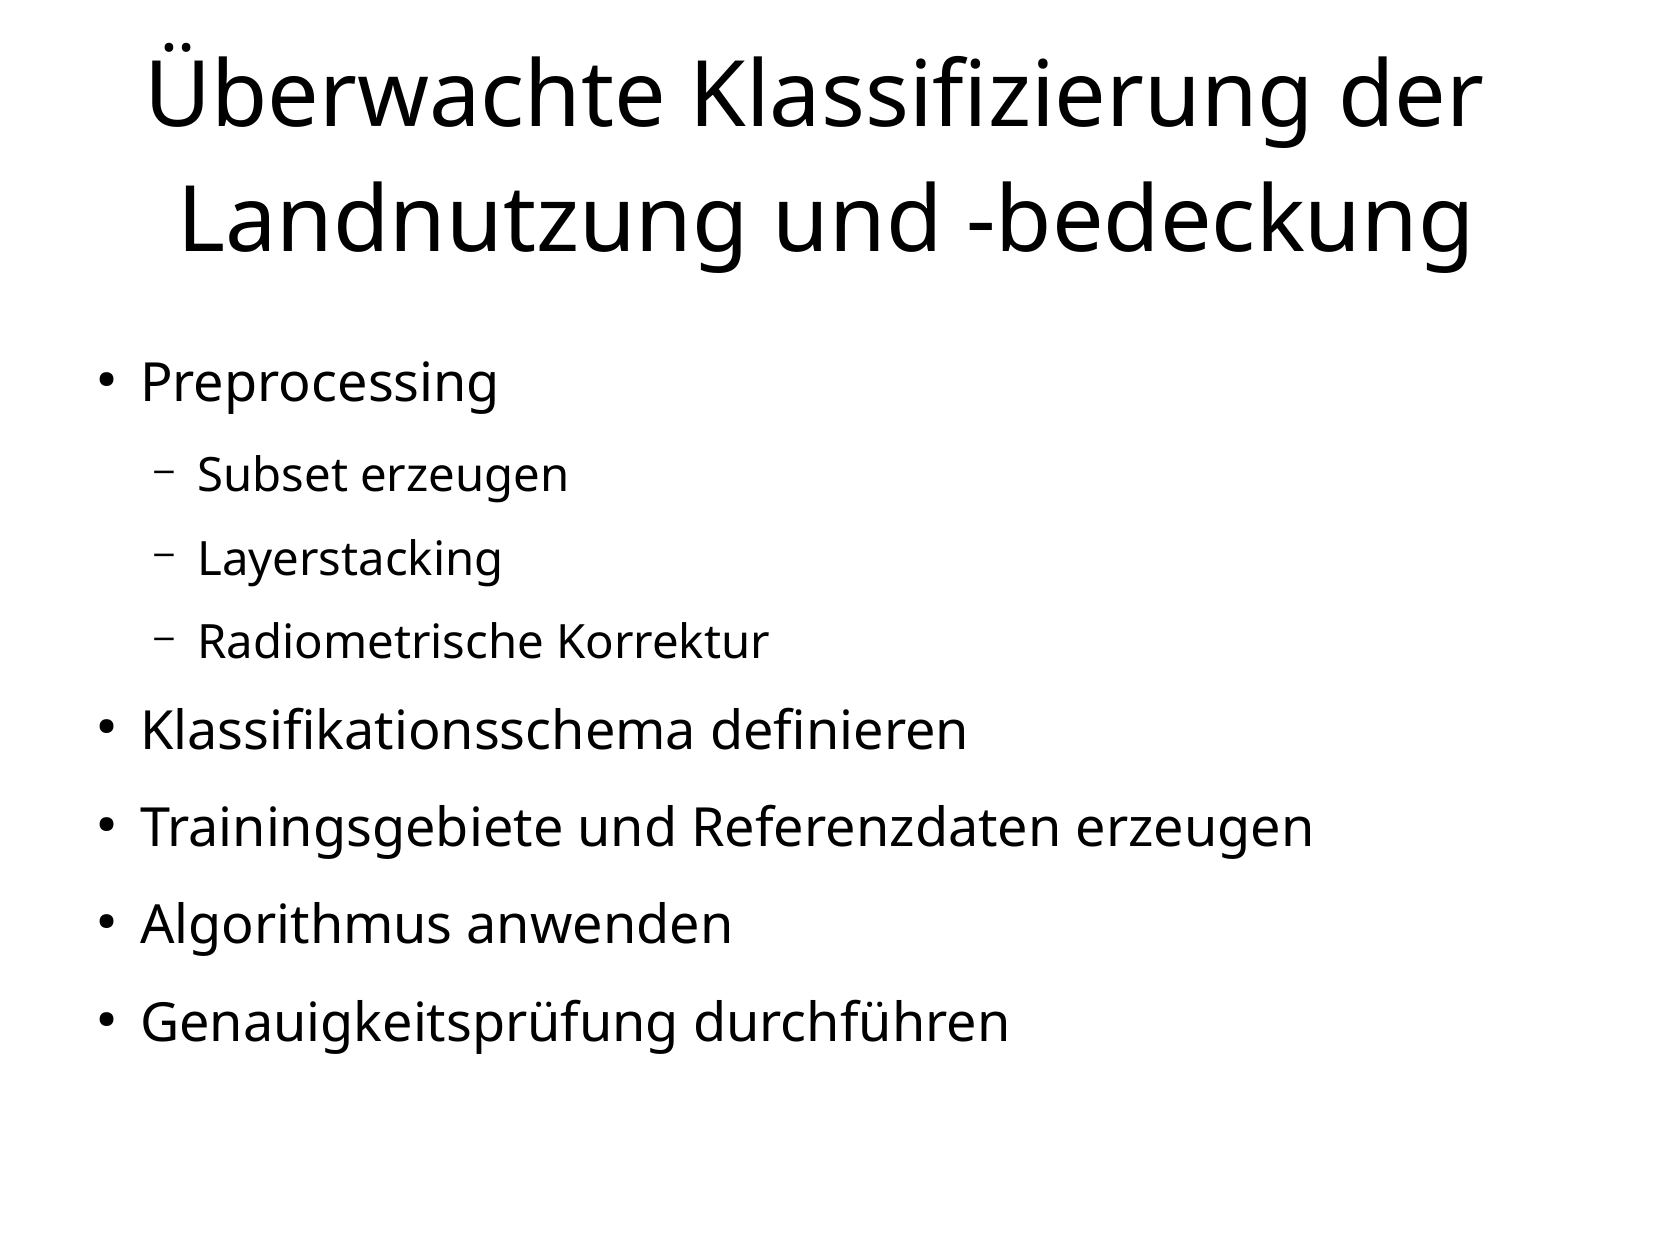

# Überwachte Klassifizierung der Landnutzung und -bedeckung
Preprocessing
Subset erzeugen
Layerstacking
Radiometrische Korrektur
Klassifikationsschema definieren
Trainingsgebiete und Referenzdaten erzeugen
Algorithmus anwenden
Genauigkeitsprüfung durchführen